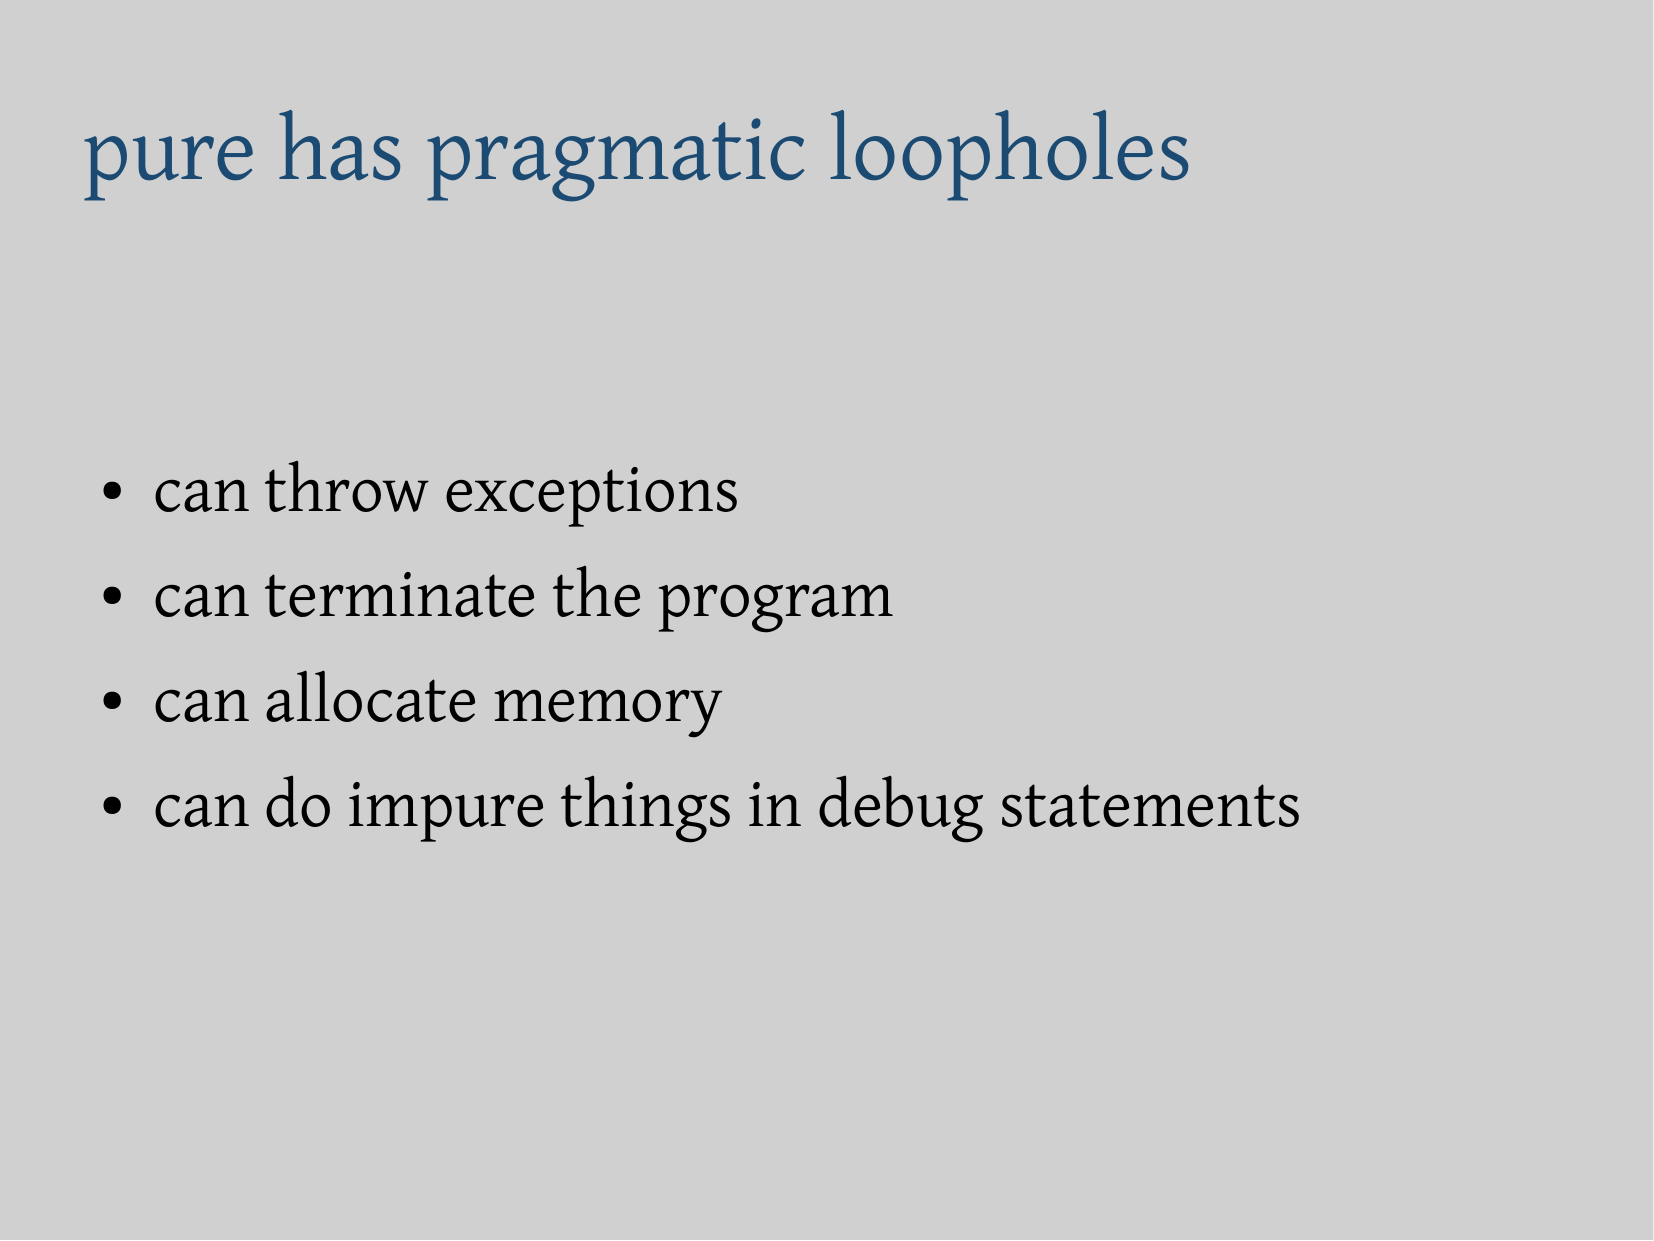

# pure has pragmatic loopholes
can throw exceptions
can terminate the program
can allocate memory
can do impure things in debug statements